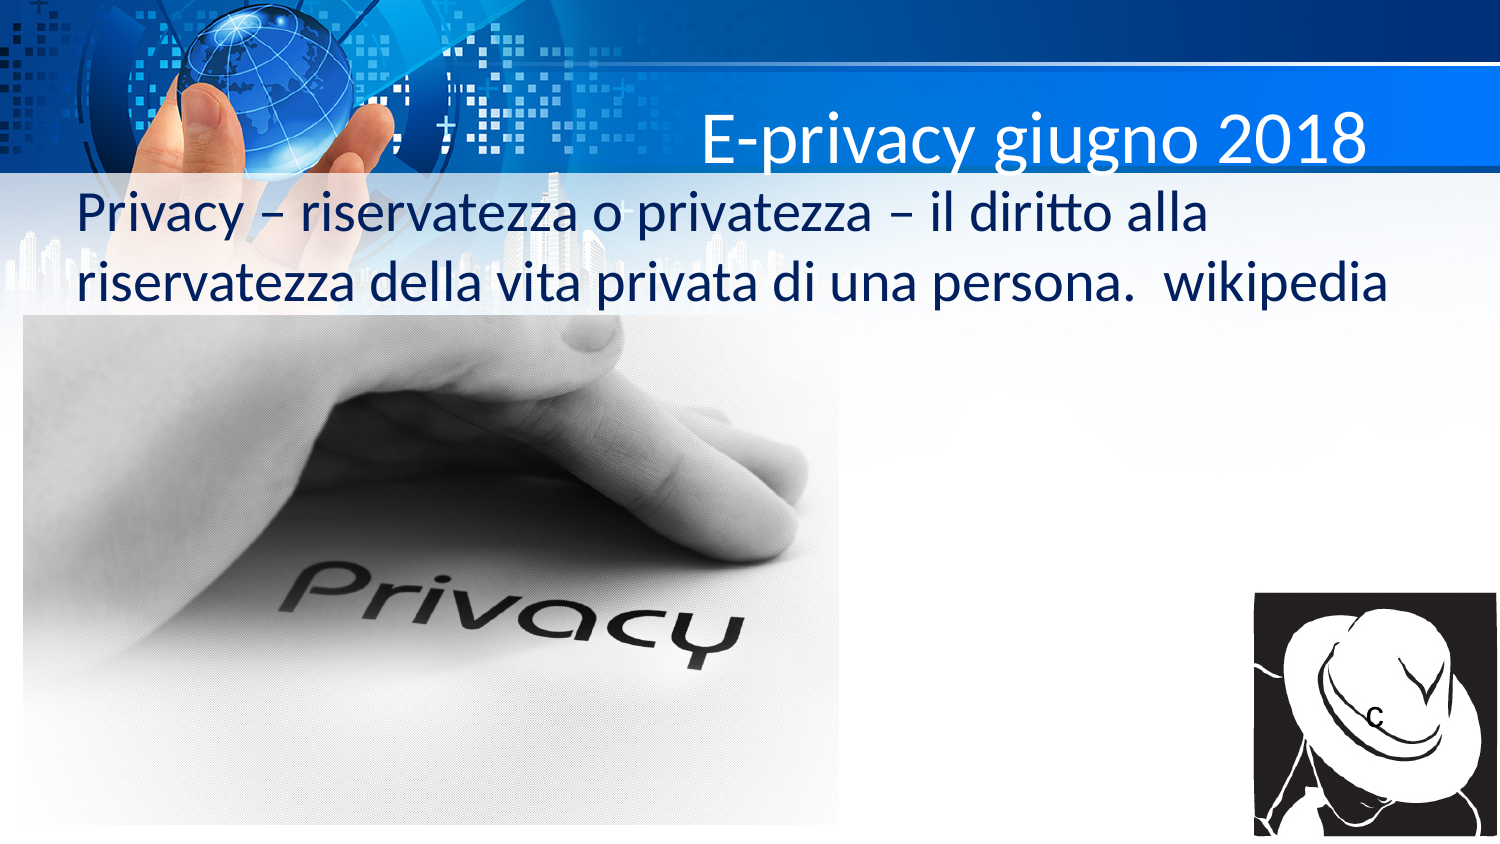

# E-privacy giugno 2018
Privacy – riservatezza o privatezza – il diritto alla riservatezza della vita privata di una persona. wikipedia
c